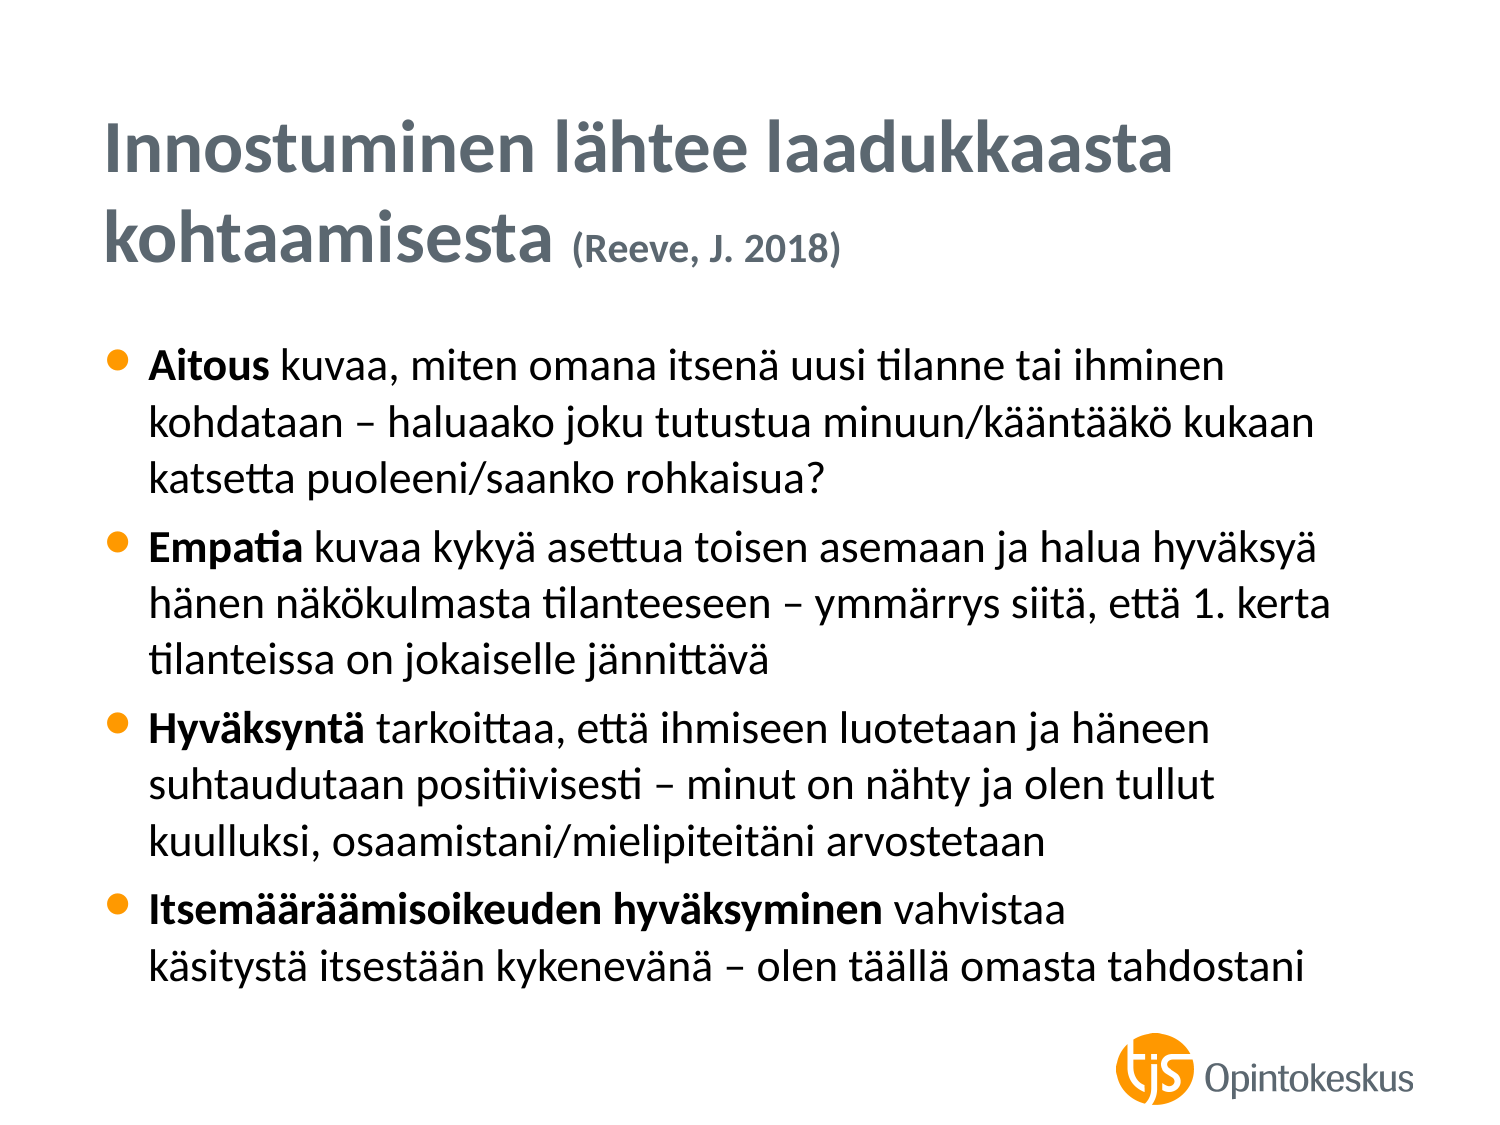

Innostuminen lähtee laadukkaasta kohtaamisesta (Reeve, J. 2018)
# Aitous kuvaa, miten omana itsenä uusi tilanne tai ihminen kohdataan – haluaako joku tutustua minuun/kääntääkö kukaan katsetta puoleeni/saanko rohkaisua?
Empatia kuvaa kykyä asettua toisen asemaan ja halua hyväksyä hänen näkökulmasta tilanteeseen – ymmärrys siitä, että 1. kerta tilanteissa on jokaiselle jännittävä
Hyväksyntä tarkoittaa, että ihmiseen luotetaan ja häneen suhtaudutaan positiivisesti – minut on nähty ja olen tullut kuulluksi, osaamistani/mielipiteitäni arvostetaan
Itsemääräämisoikeuden hyväksyminen vahvistaa käsitystä itsestään kykenevänä – olen täällä omasta tahdostani